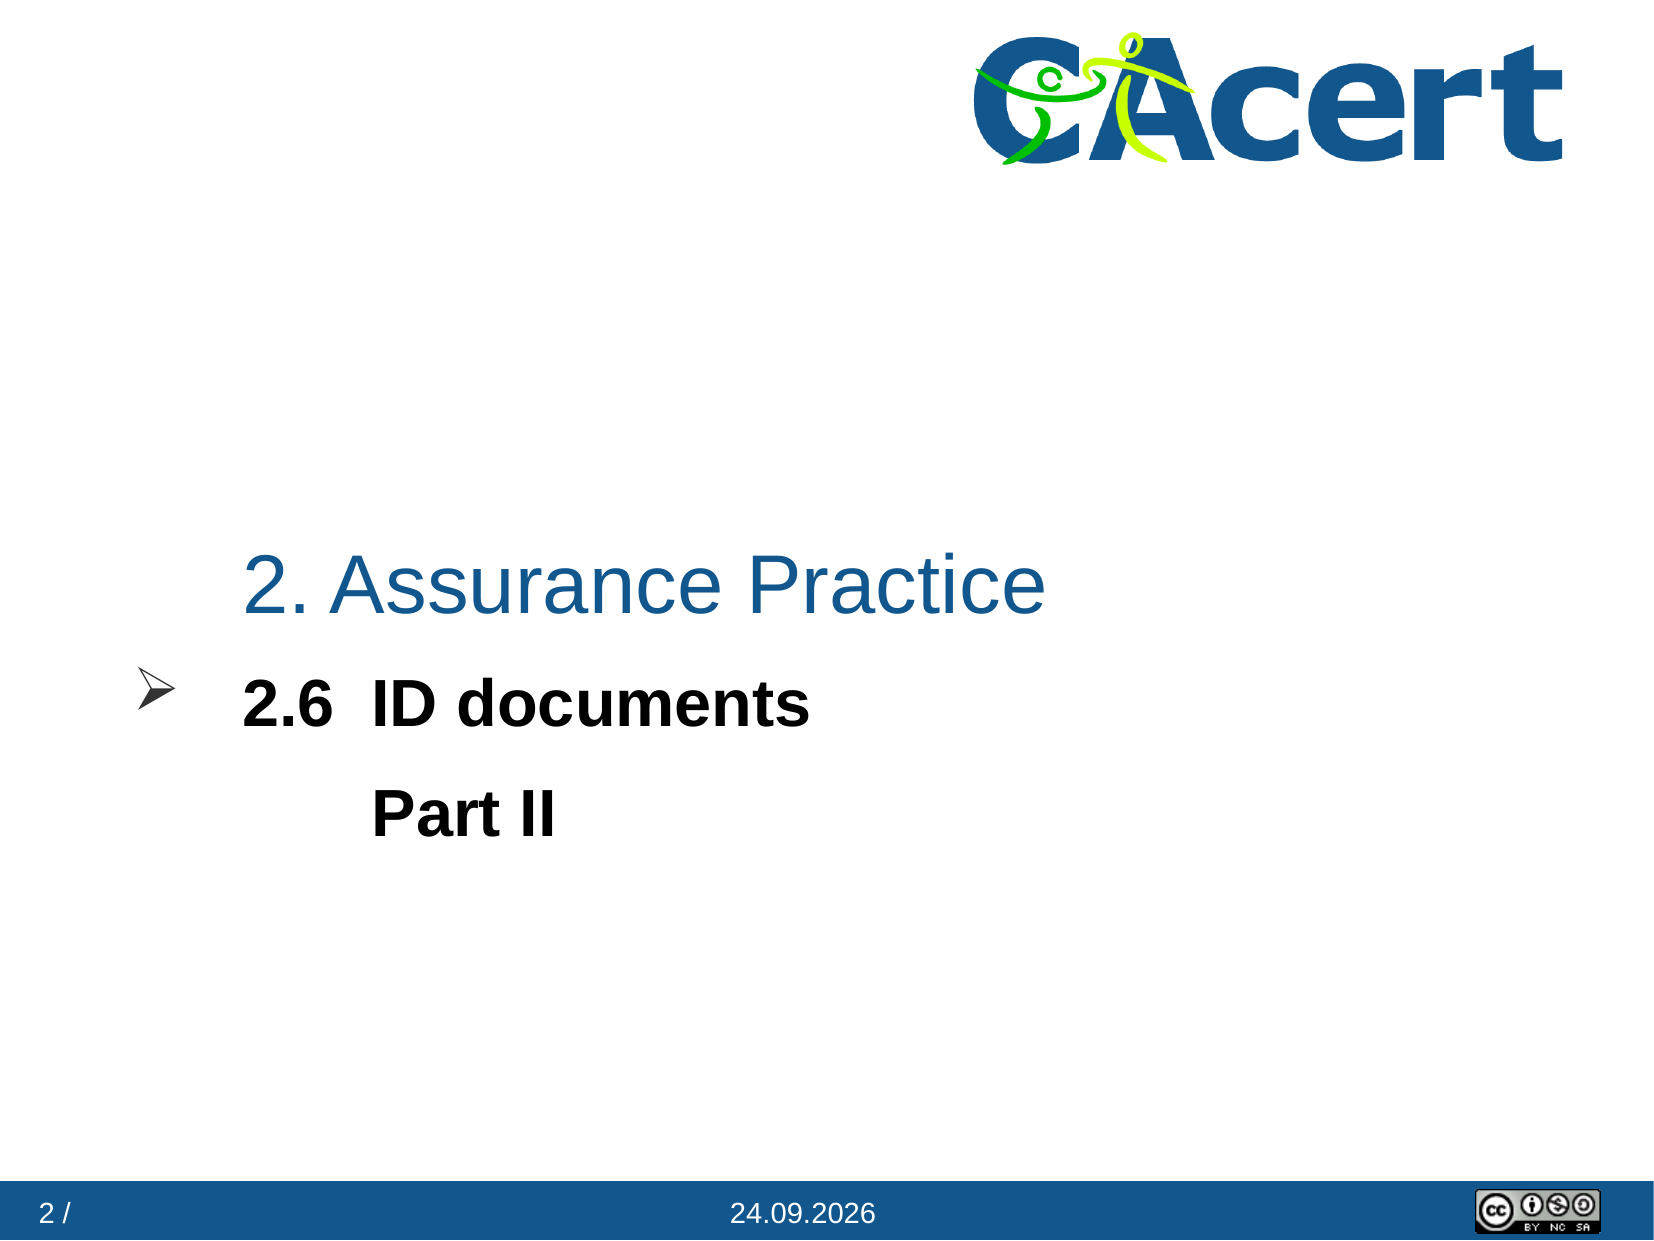

# 2. Assurance Practice
2.6 ID documents
 Part II